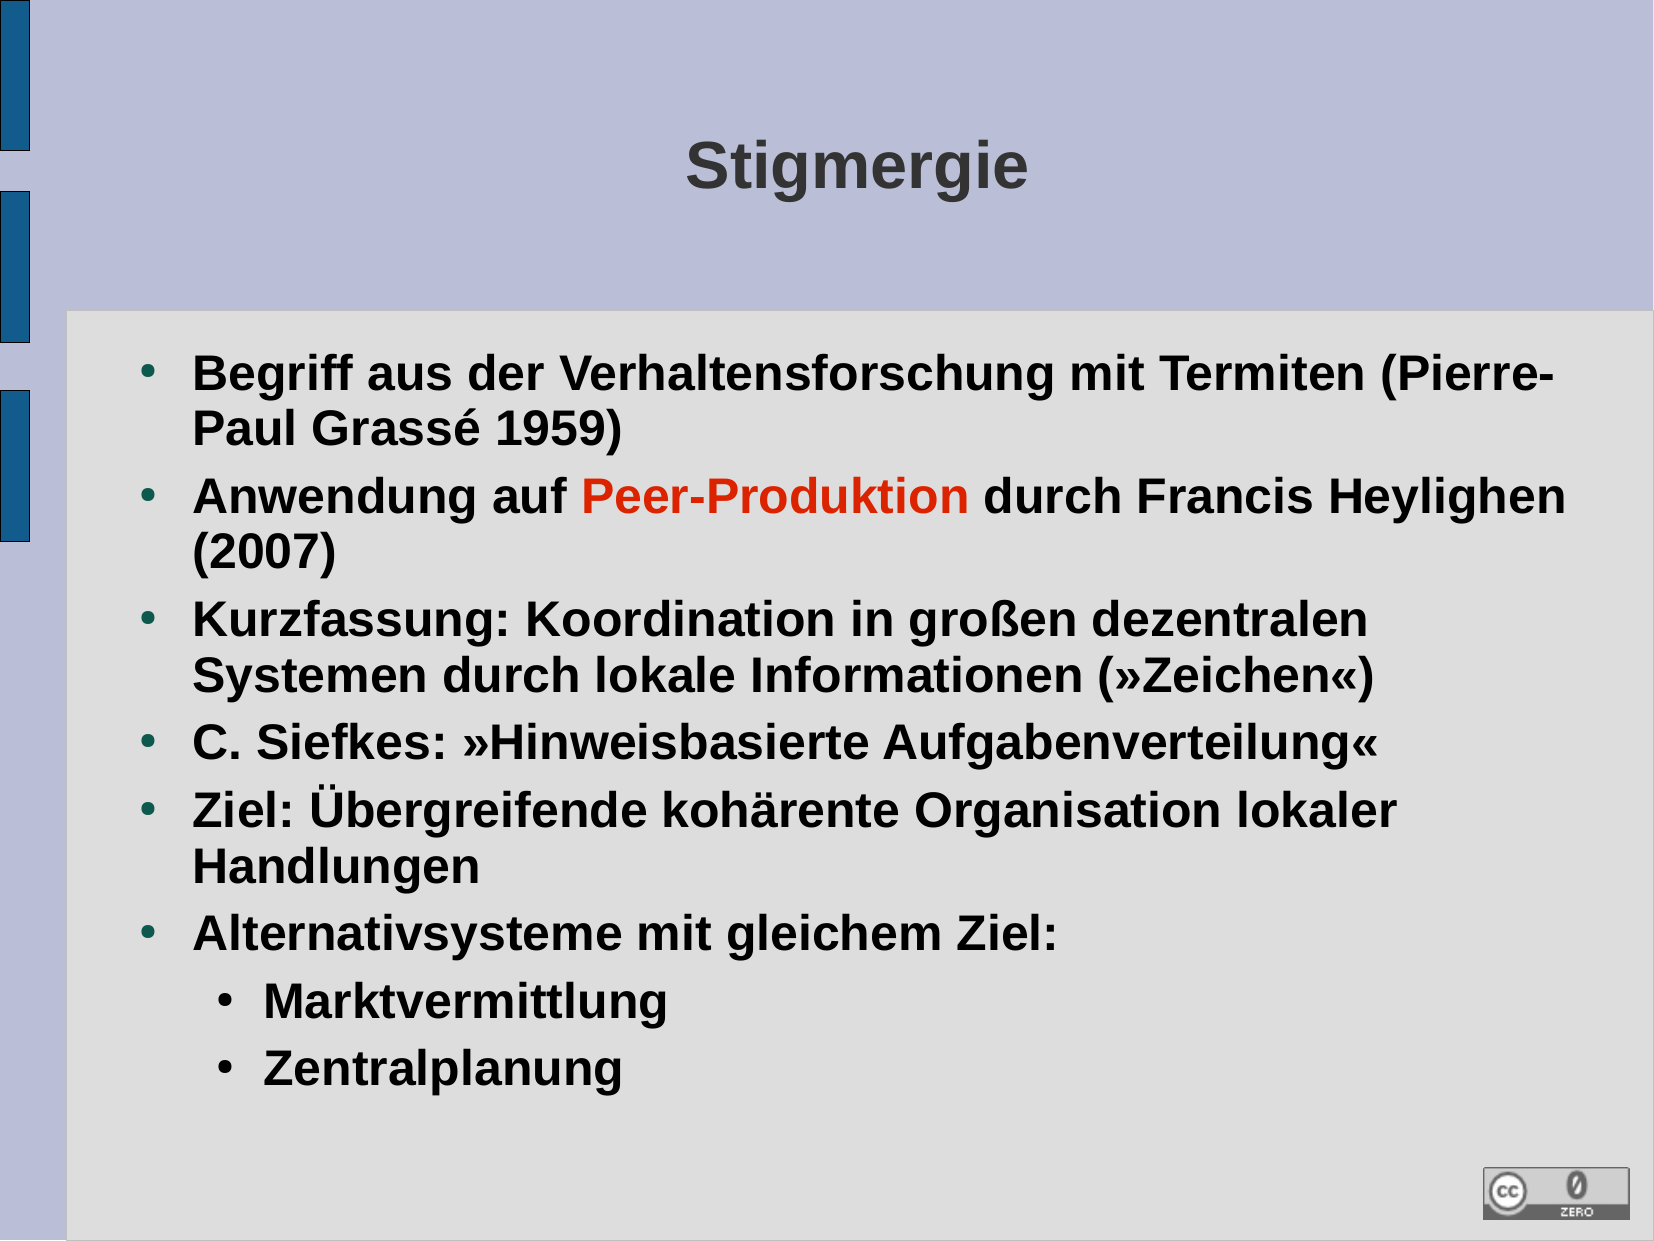

# Stigmergie
Begriff aus der Verhaltensforschung mit Termiten (Pierre-Paul Grassé 1959)
Anwendung auf Peer-Produktion durch Francis Heylighen (2007)
Kurzfassung: Koordination in großen dezentralen Systemen durch lokale Informationen (»Zeichen«)
C. Siefkes: »Hinweisbasierte Aufgabenverteilung«
Ziel: Übergreifende kohärente Organisation lokaler Handlungen
Alternativsysteme mit gleichem Ziel:
Marktvermittlung
Zentralplanung